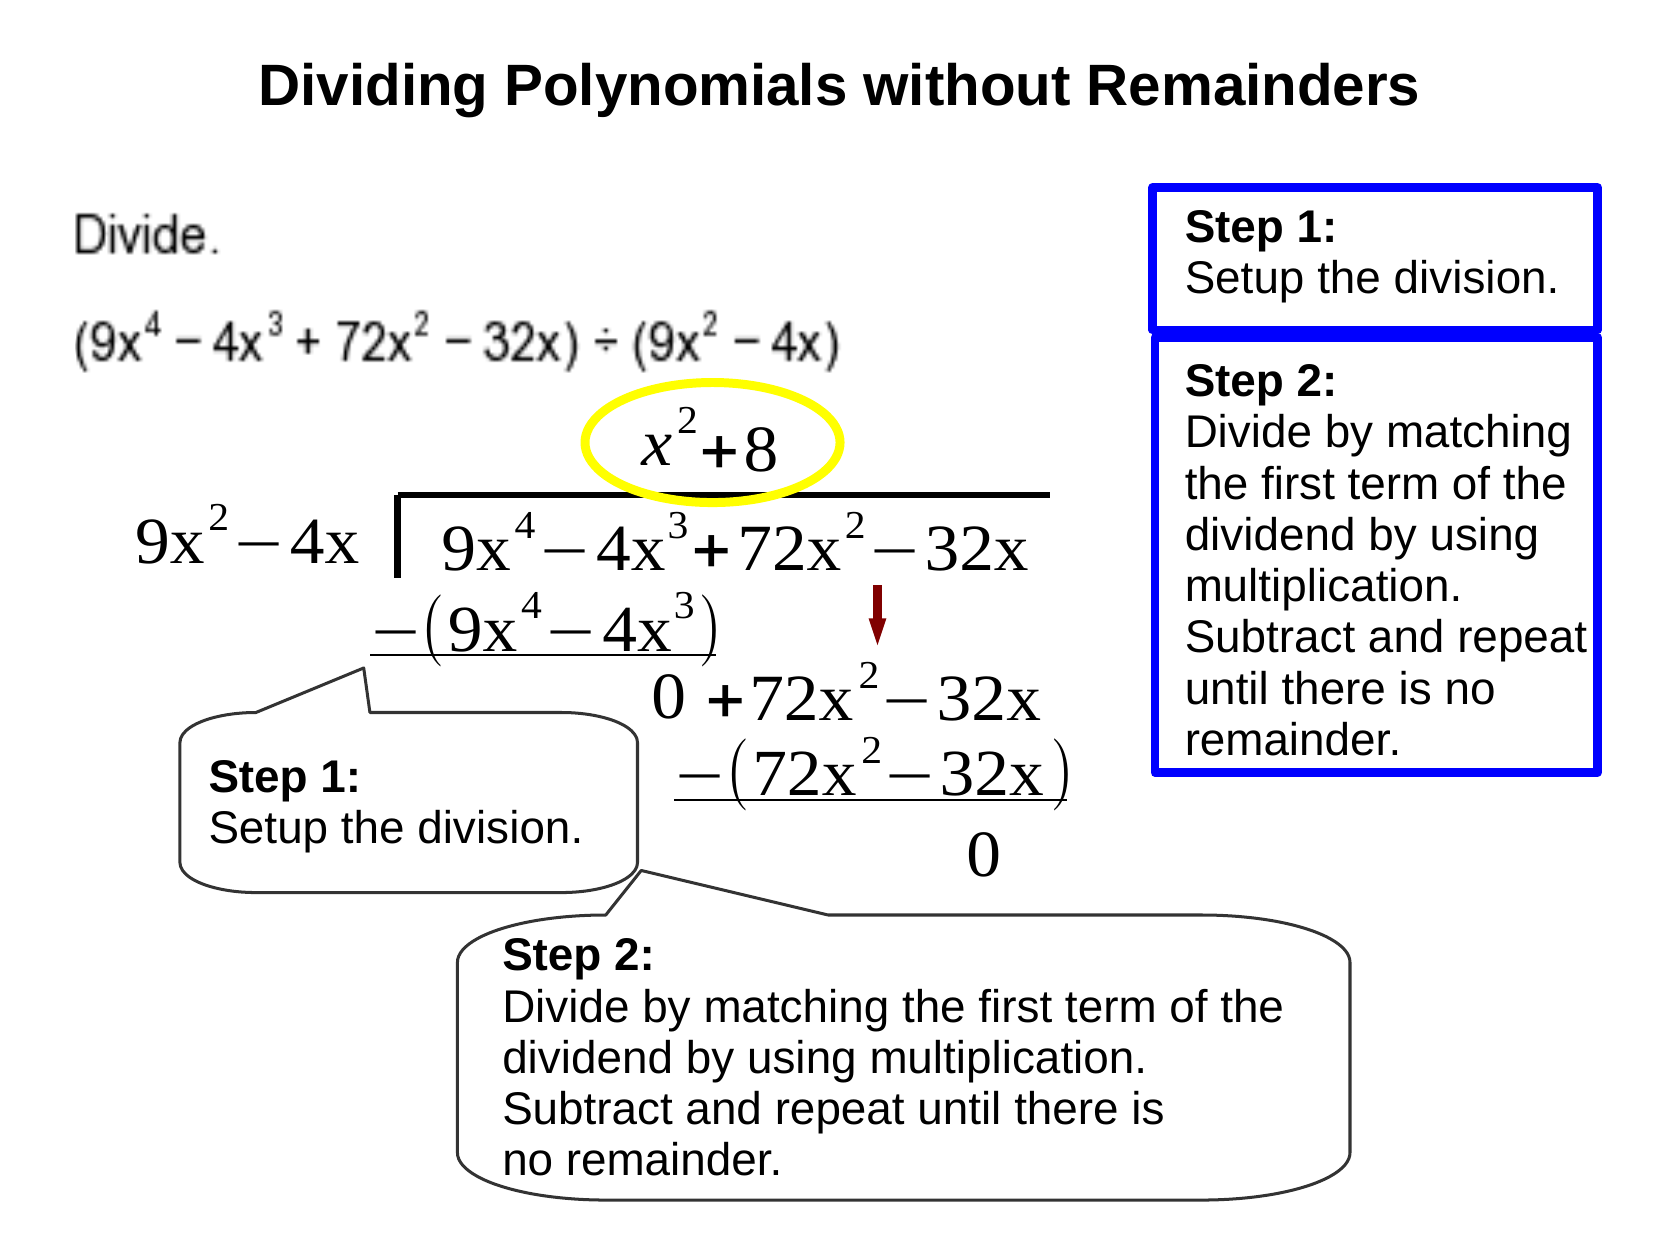

Dividing Polynomials without Remainders
Step 1:
Setup the division.
Step 2:
Divide by matching the first term of the dividend by using multiplication. Subtract and repeat until there is no remainder.
Step 1:
Setup the division.
Step 2:
Divide by matching the first term of the
dividend by using multiplication.
Subtract and repeat until there is
no remainder.